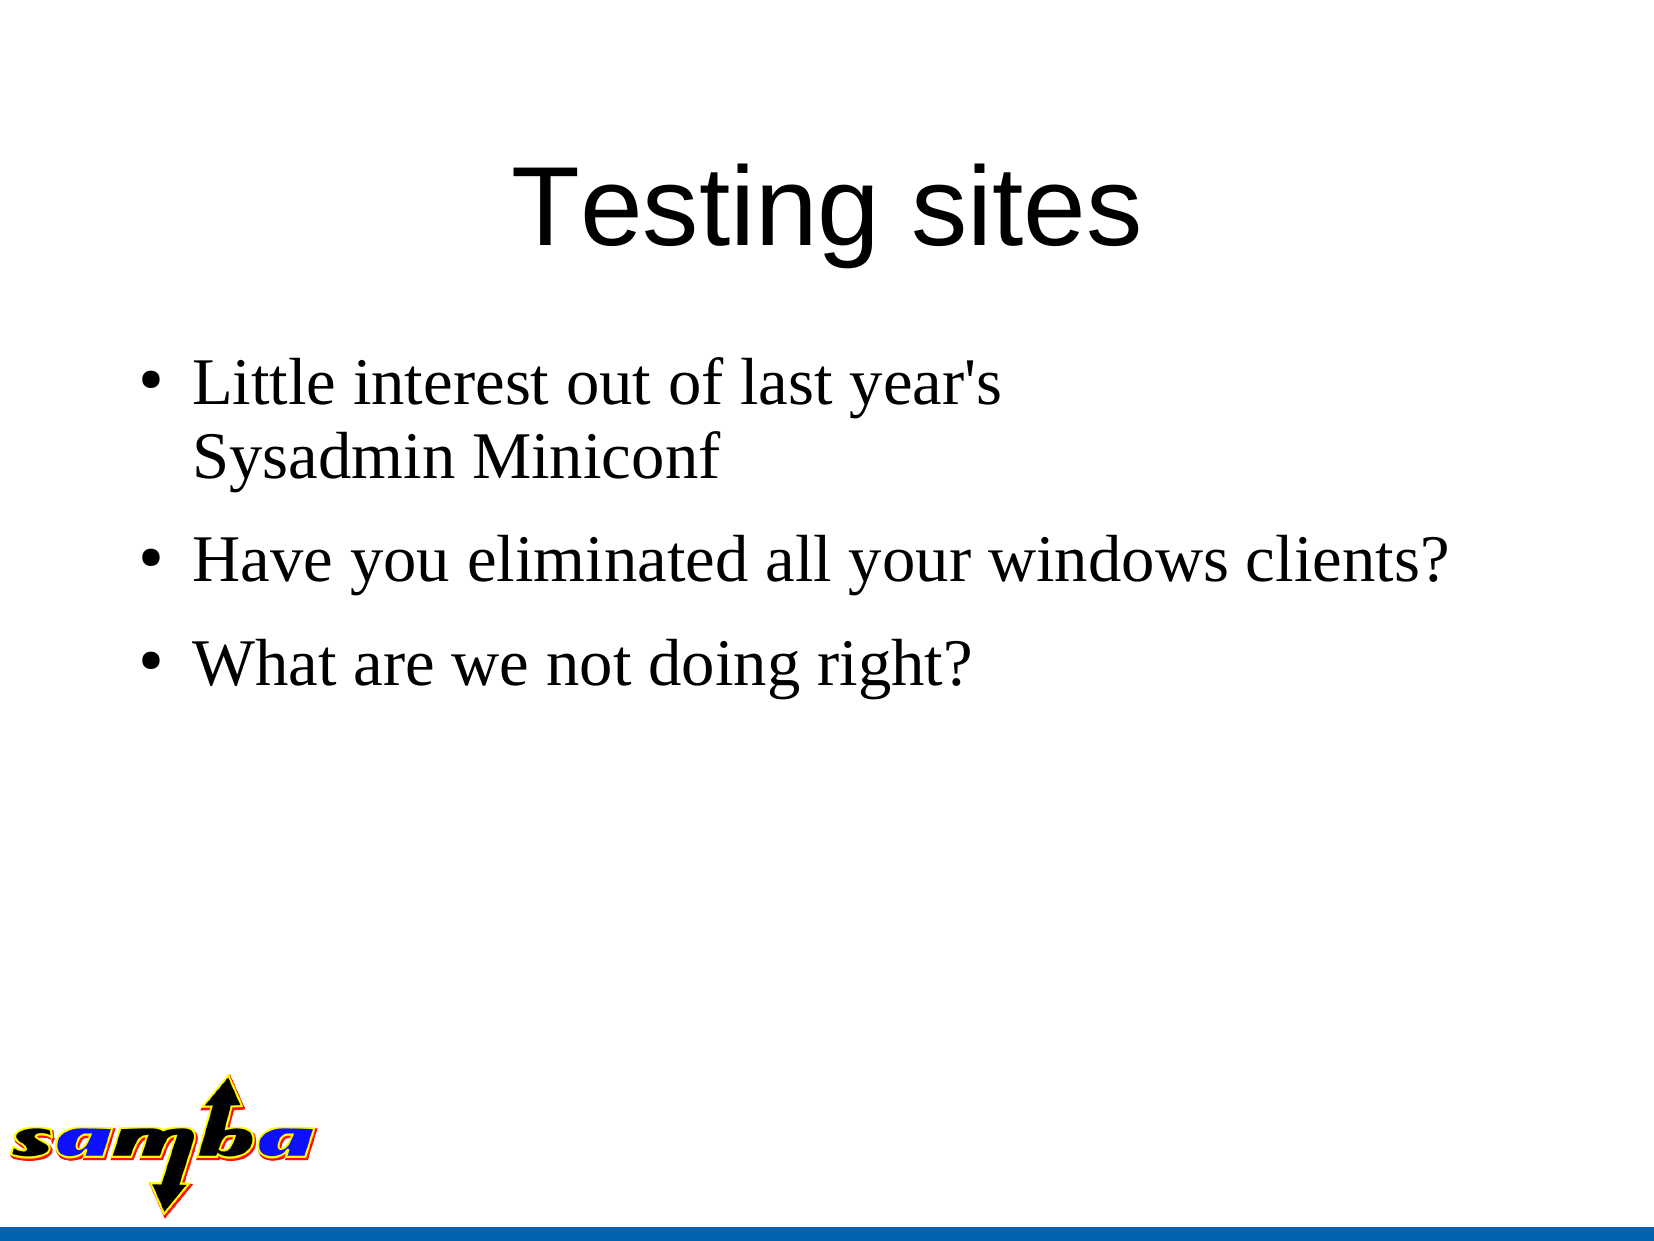

# Testing sites
Little interest out of last year's
Sysadmin Miniconf
Have you eliminated all your windows clients?
What are we not doing right?